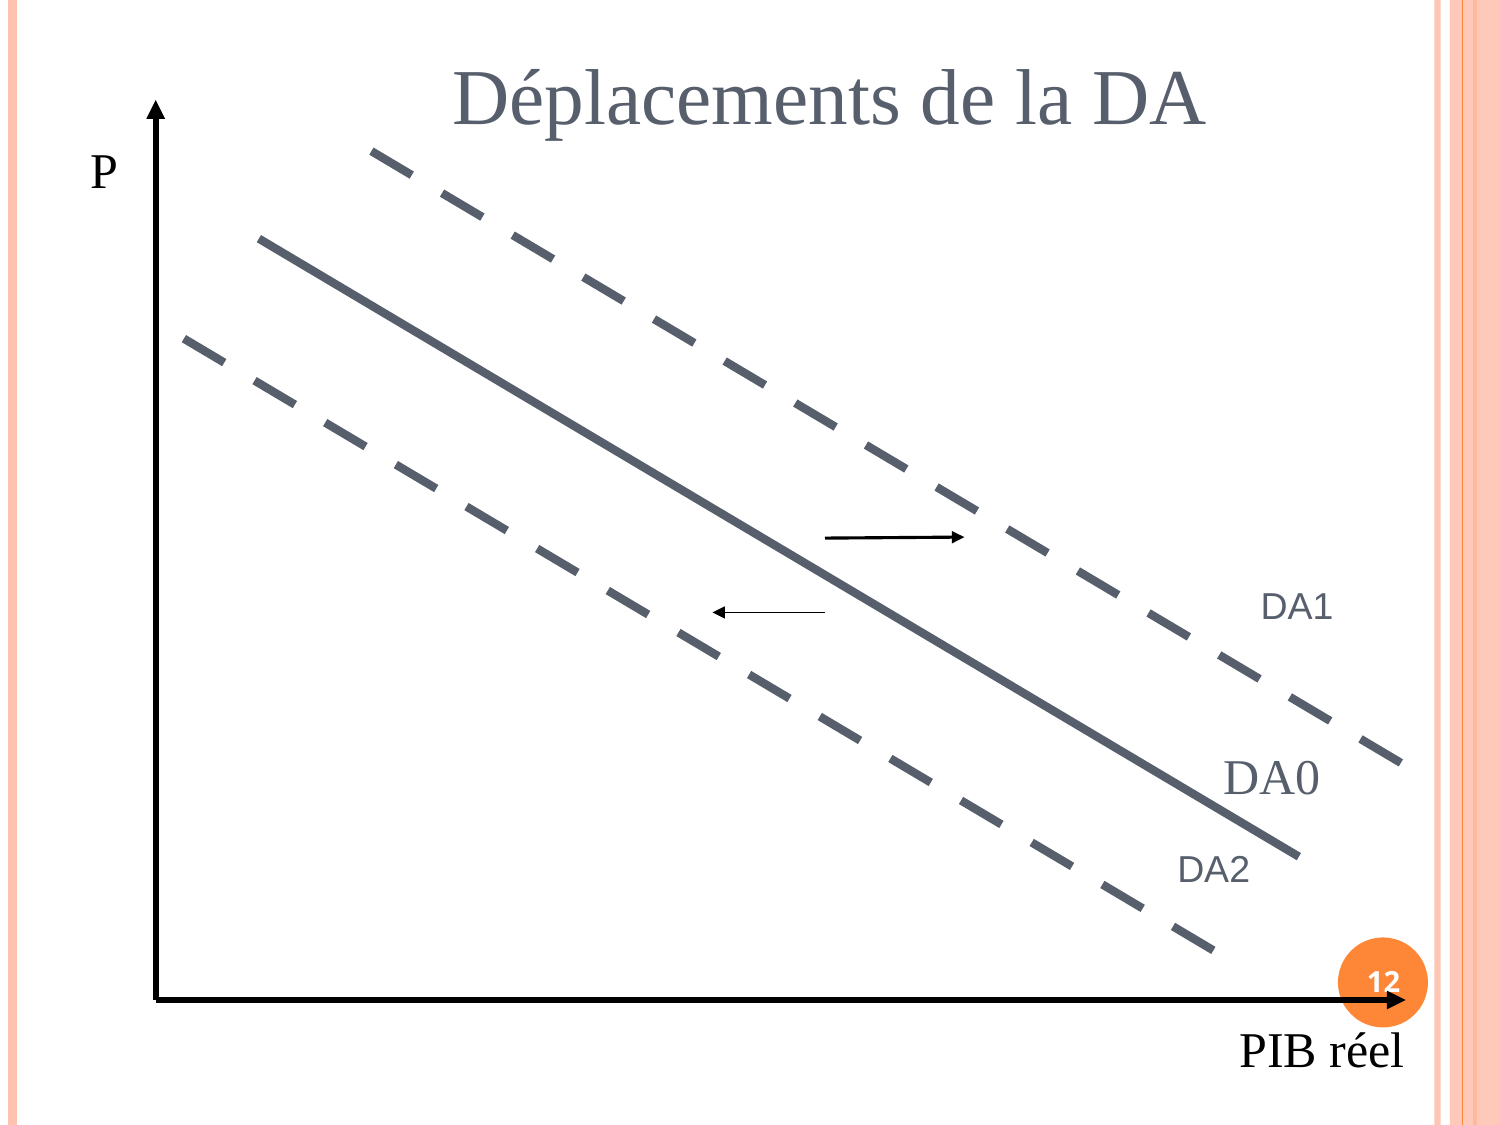

Déplacements de la DA
P
DA1
DA2
DA0
PIB réel